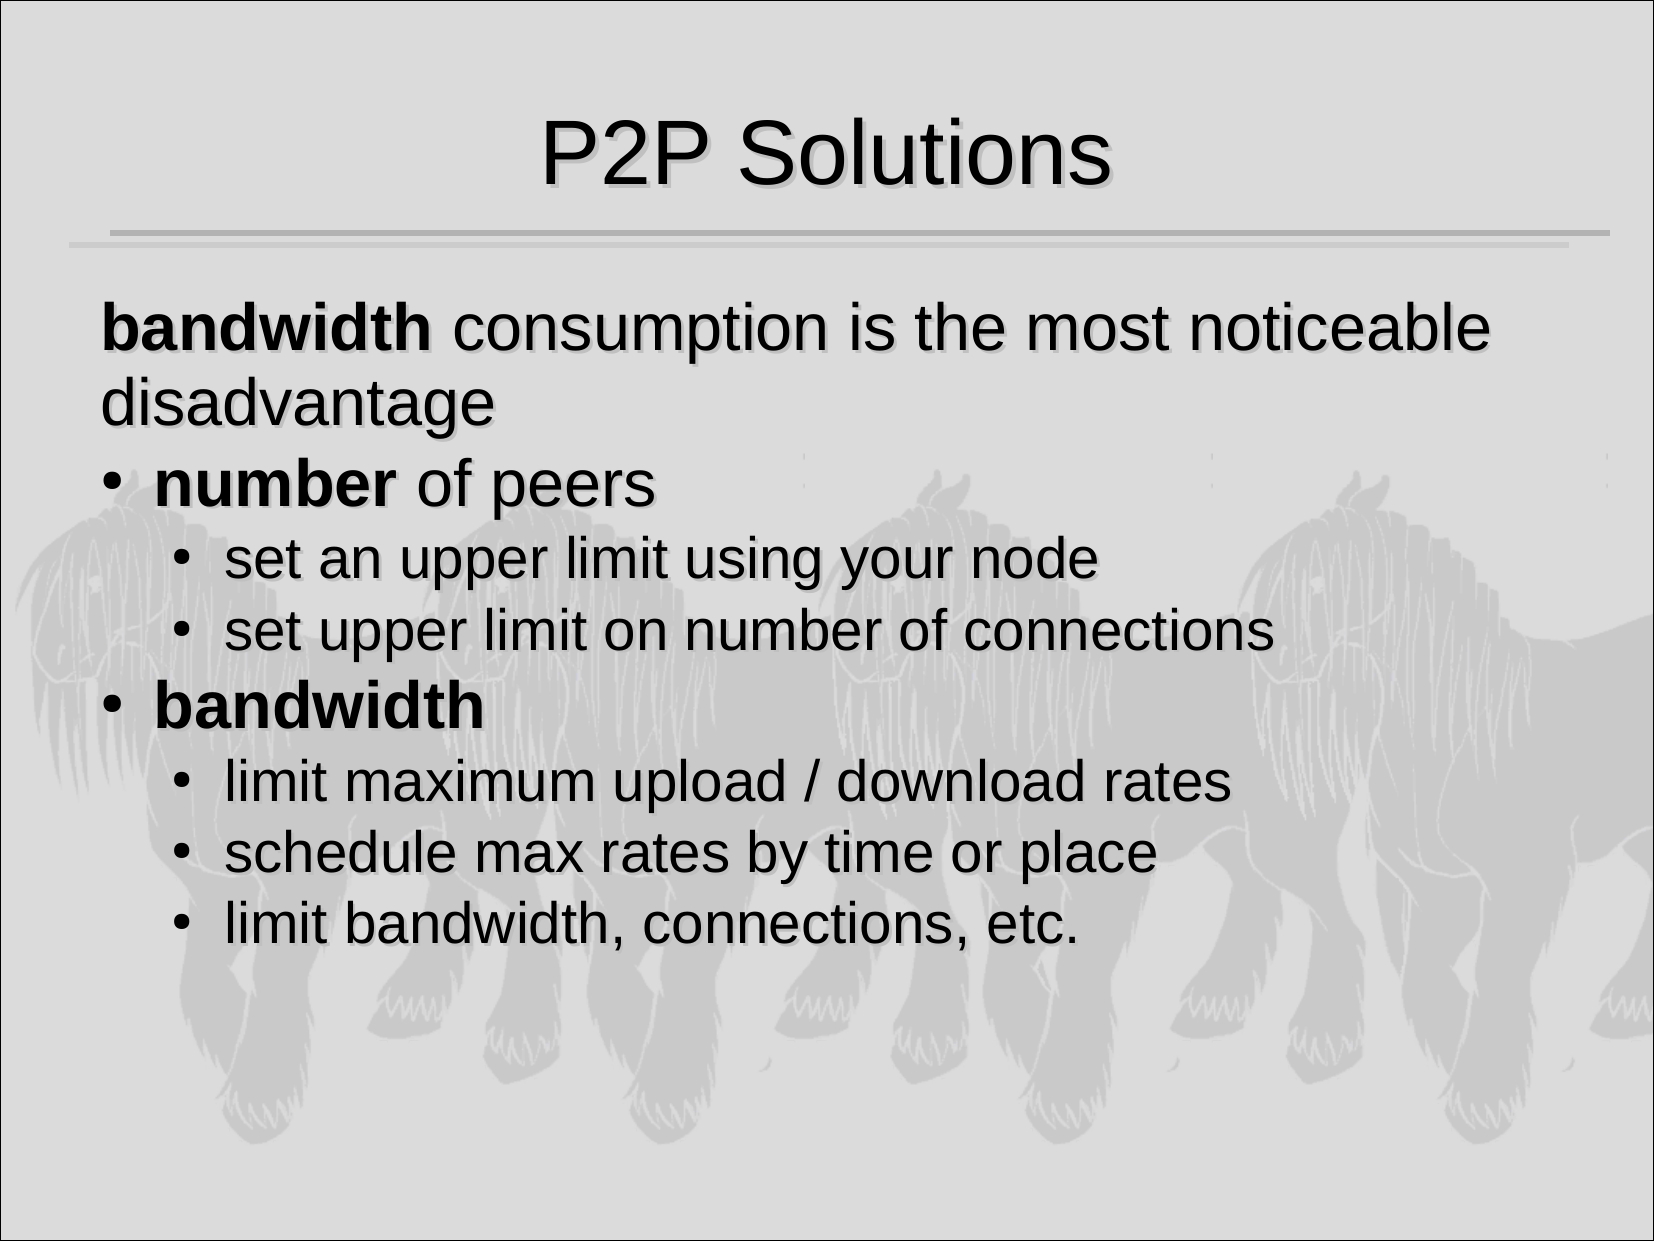

# P2P Solutions
bandwidth consumption is the most noticeable disadvantage
number of peers
set an upper limit using your node
set upper limit on number of connections
bandwidth
limit maximum upload / download rates
schedule max rates by time or place
limit bandwidth, connections, etc.